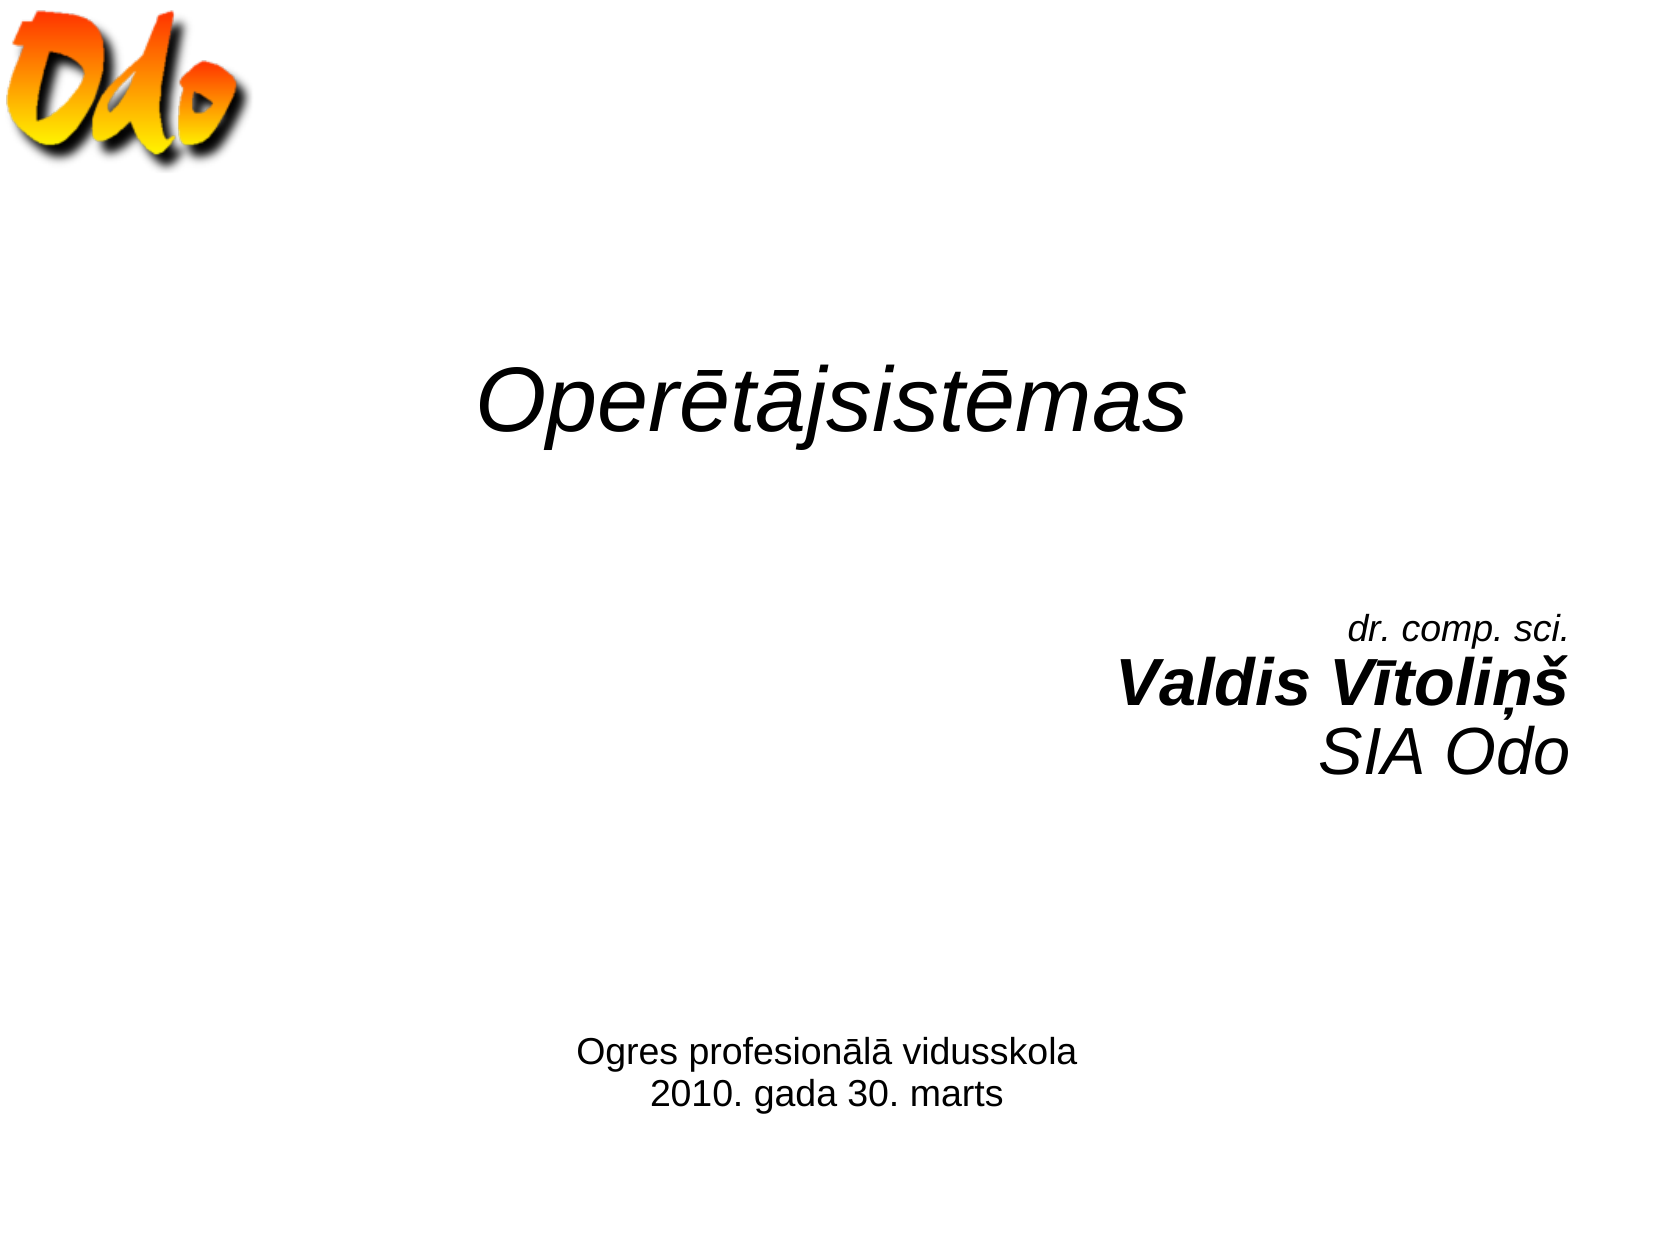

# Operētājsistēmas
dr. comp. sci.
Valdis Vītoliņš
SIA Odo
Ogres profesionālā vidusskola
2010. gada 30. marts